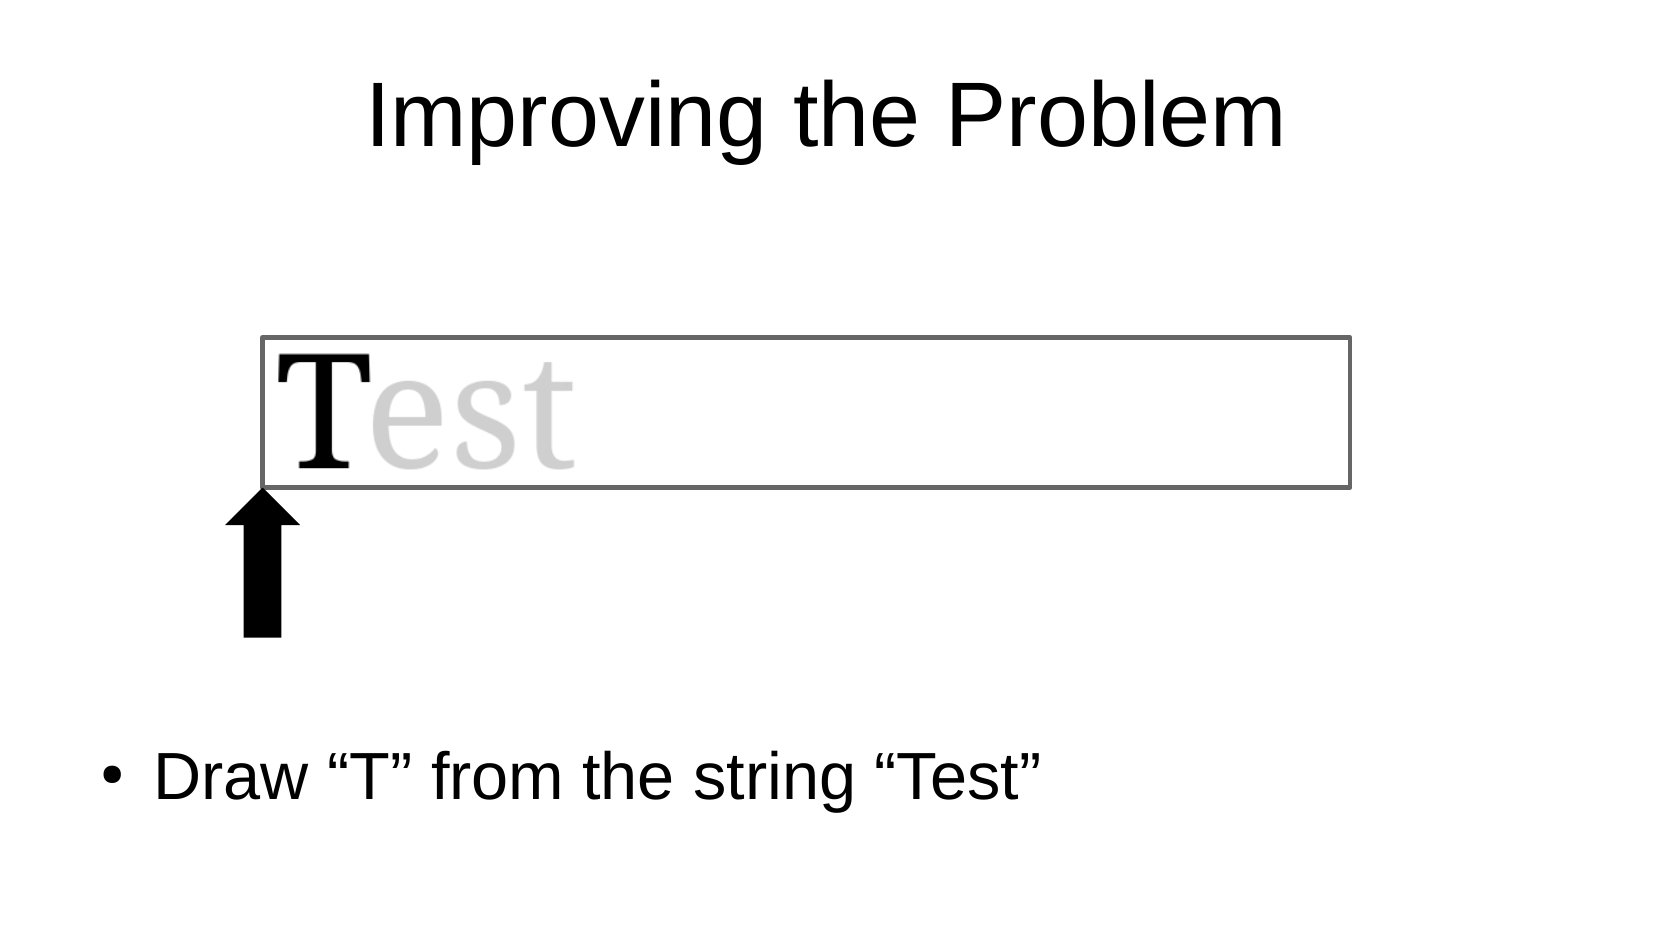

# Improving the Problem
Draw “T” from the string “Test”